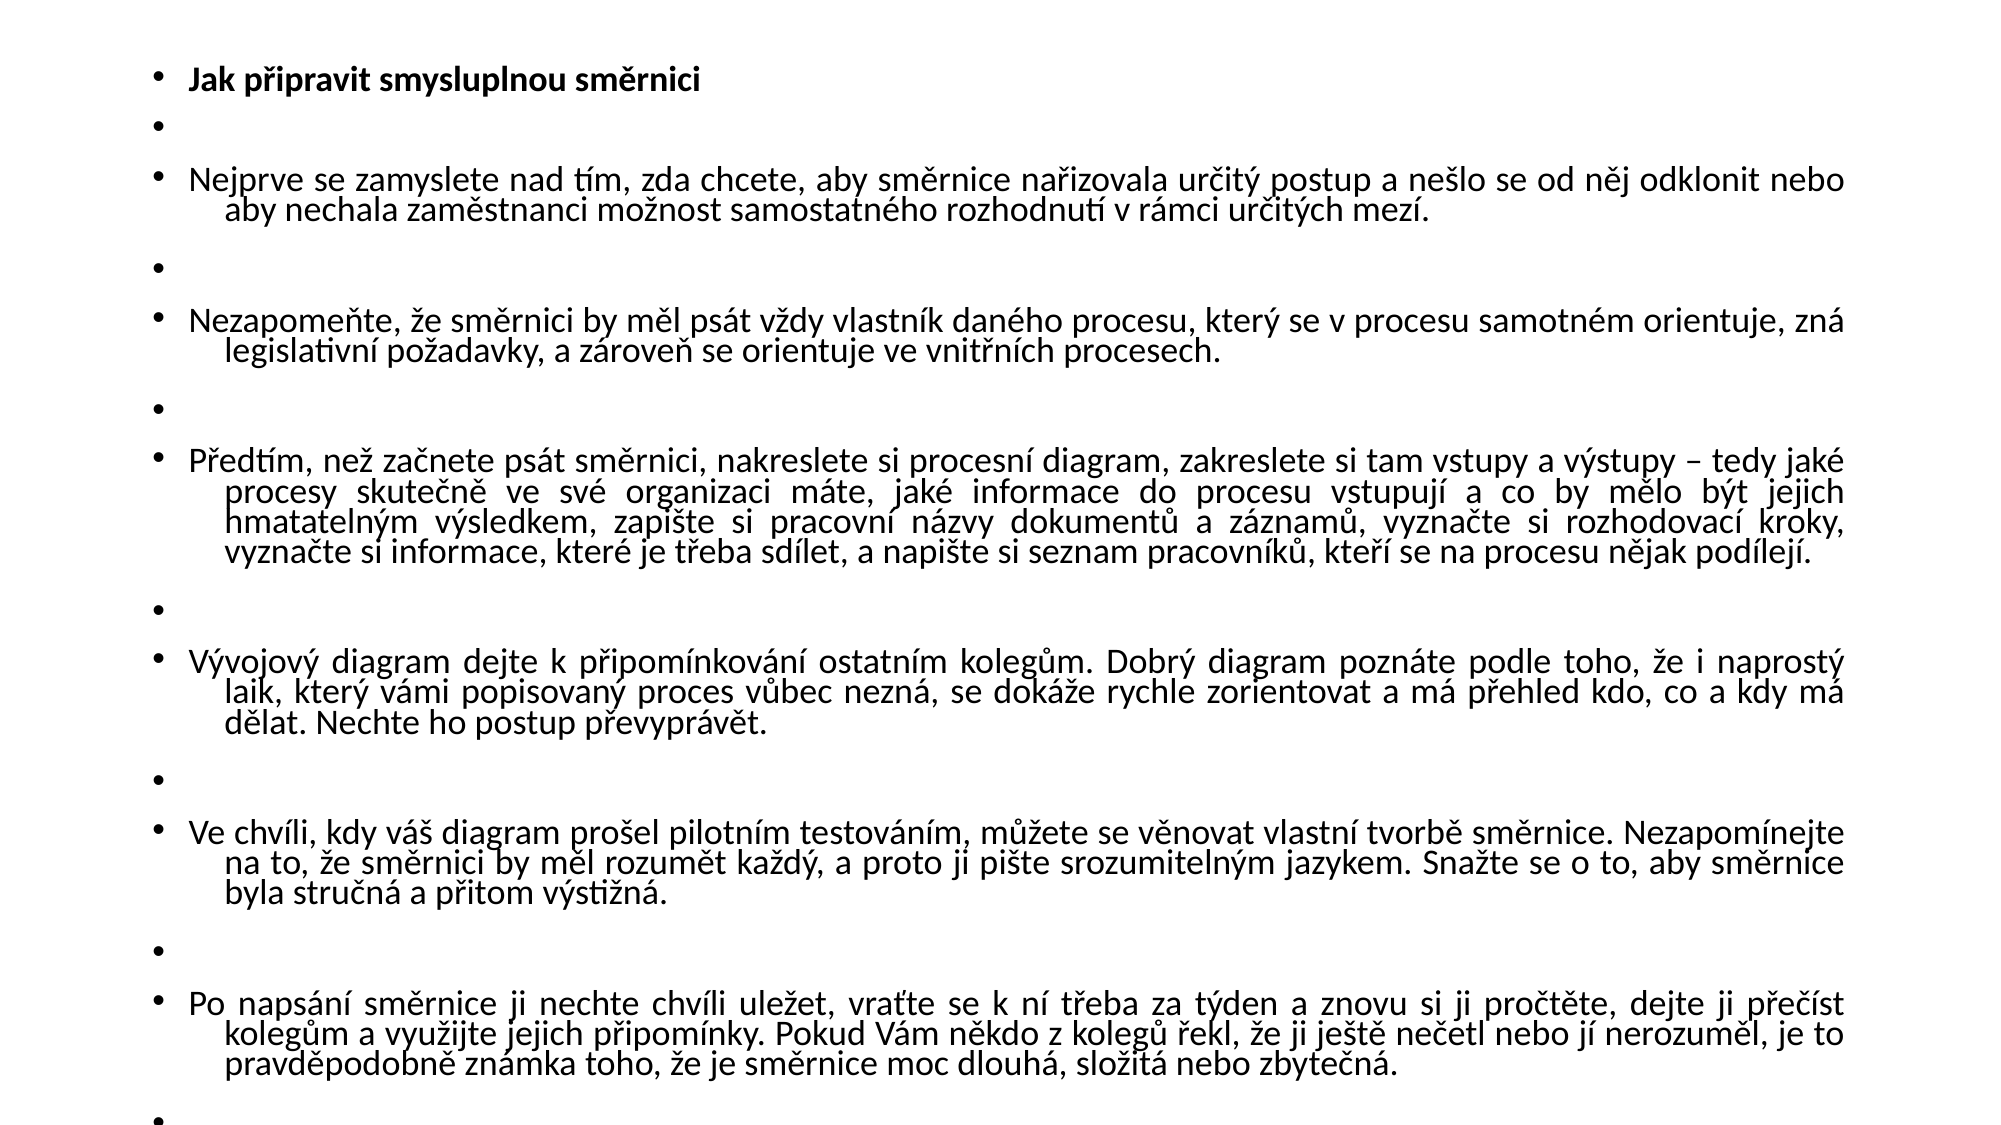

#
Jak připravit smysluplnou směrnici
Nejprve se zamyslete nad tím, zda chcete, aby směrnice nařizovala určitý postup a nešlo se od něj odklonit nebo aby nechala zaměstnanci možnost samostatného rozhodnutí v rámci určitých mezí.
Nezapomeňte, že směrnici by měl psát vždy vlastník daného procesu, který se v procesu samotném orientuje, zná legislativní požadavky, a zároveň se orientuje ve vnitřních procesech.
Předtím, než začnete psát směrnici, nakreslete si procesní diagram, zakreslete si tam vstupy a výstupy – tedy jaké procesy skutečně ve své organizaci máte, jaké informace do procesu vstupují a co by mělo být jejich hmatatelným výsledkem, zapište si pracovní názvy dokumentů a záznamů, vyznačte si rozhodovací kroky, vyznačte si informace, které je třeba sdílet, a napište si seznam pracovníků, kteří se na procesu nějak podílejí.
Vývojový diagram dejte k připomínkování ostatním kolegům. Dobrý diagram poznáte podle toho, že i naprostý laik, který vámi popisovaný proces vůbec nezná, se dokáže rychle zorientovat a má přehled kdo, co a kdy má dělat. Nechte ho postup převyprávět.
Ve chvíli, kdy váš diagram prošel pilotním testováním, můžete se věnovat vlastní tvorbě směrnice. Nezapomínejte na to, že směrnici by měl rozumět každý, a proto ji pište srozumitelným jazykem. Snažte se o to, aby směrnice byla stručná a přitom výstižná.
Po napsání směrnice ji nechte chvíli uležet, vraťte se k ní třeba za týden a znovu si ji pročtěte, dejte ji přečíst kolegům a využijte jejich připomínky. Pokud Vám někdo z kolegů řekl, že ji ještě nečetl nebo jí nerozuměl, je to pravděpodobně známka toho, že je směrnice moc dlouhá, složitá nebo zbytečná.